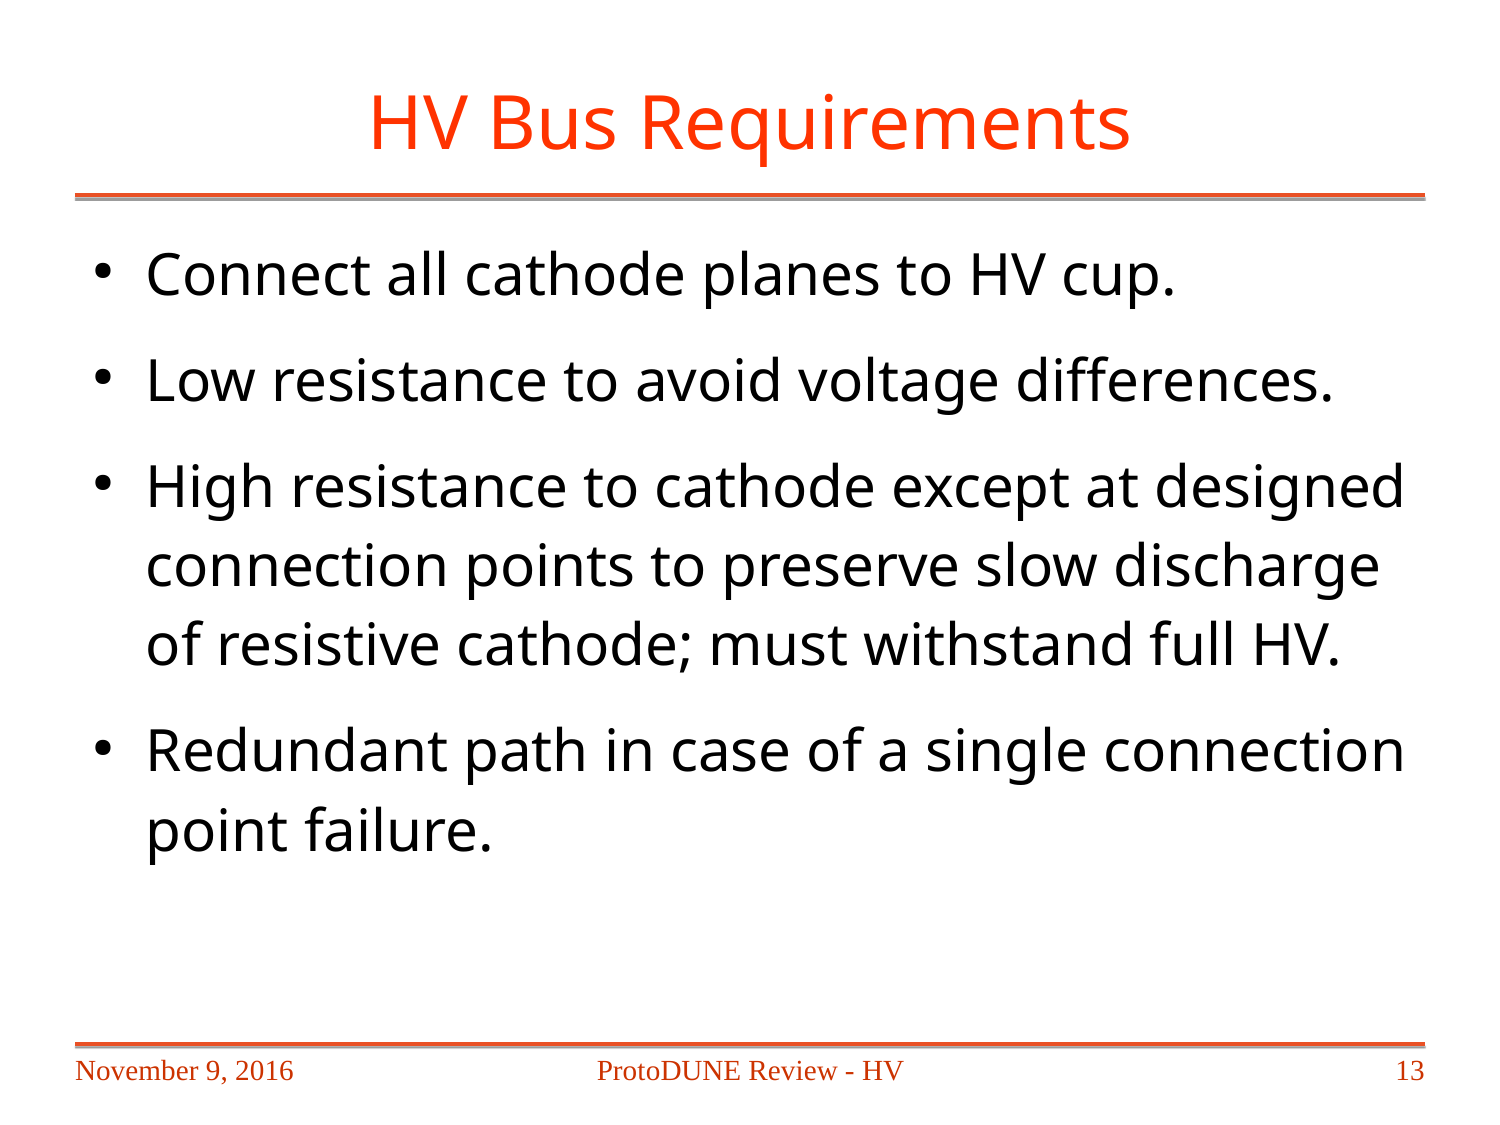

# HV Bus Requirements
Connect all cathode planes to HV cup.
Low resistance to avoid voltage differences.
High resistance to cathode except at designed connection points to preserve slow discharge of resistive cathode; must withstand full HV.
Redundant path in case of a single connection point failure.
November 9, 2016
ProtoDUNE Review - HV
13